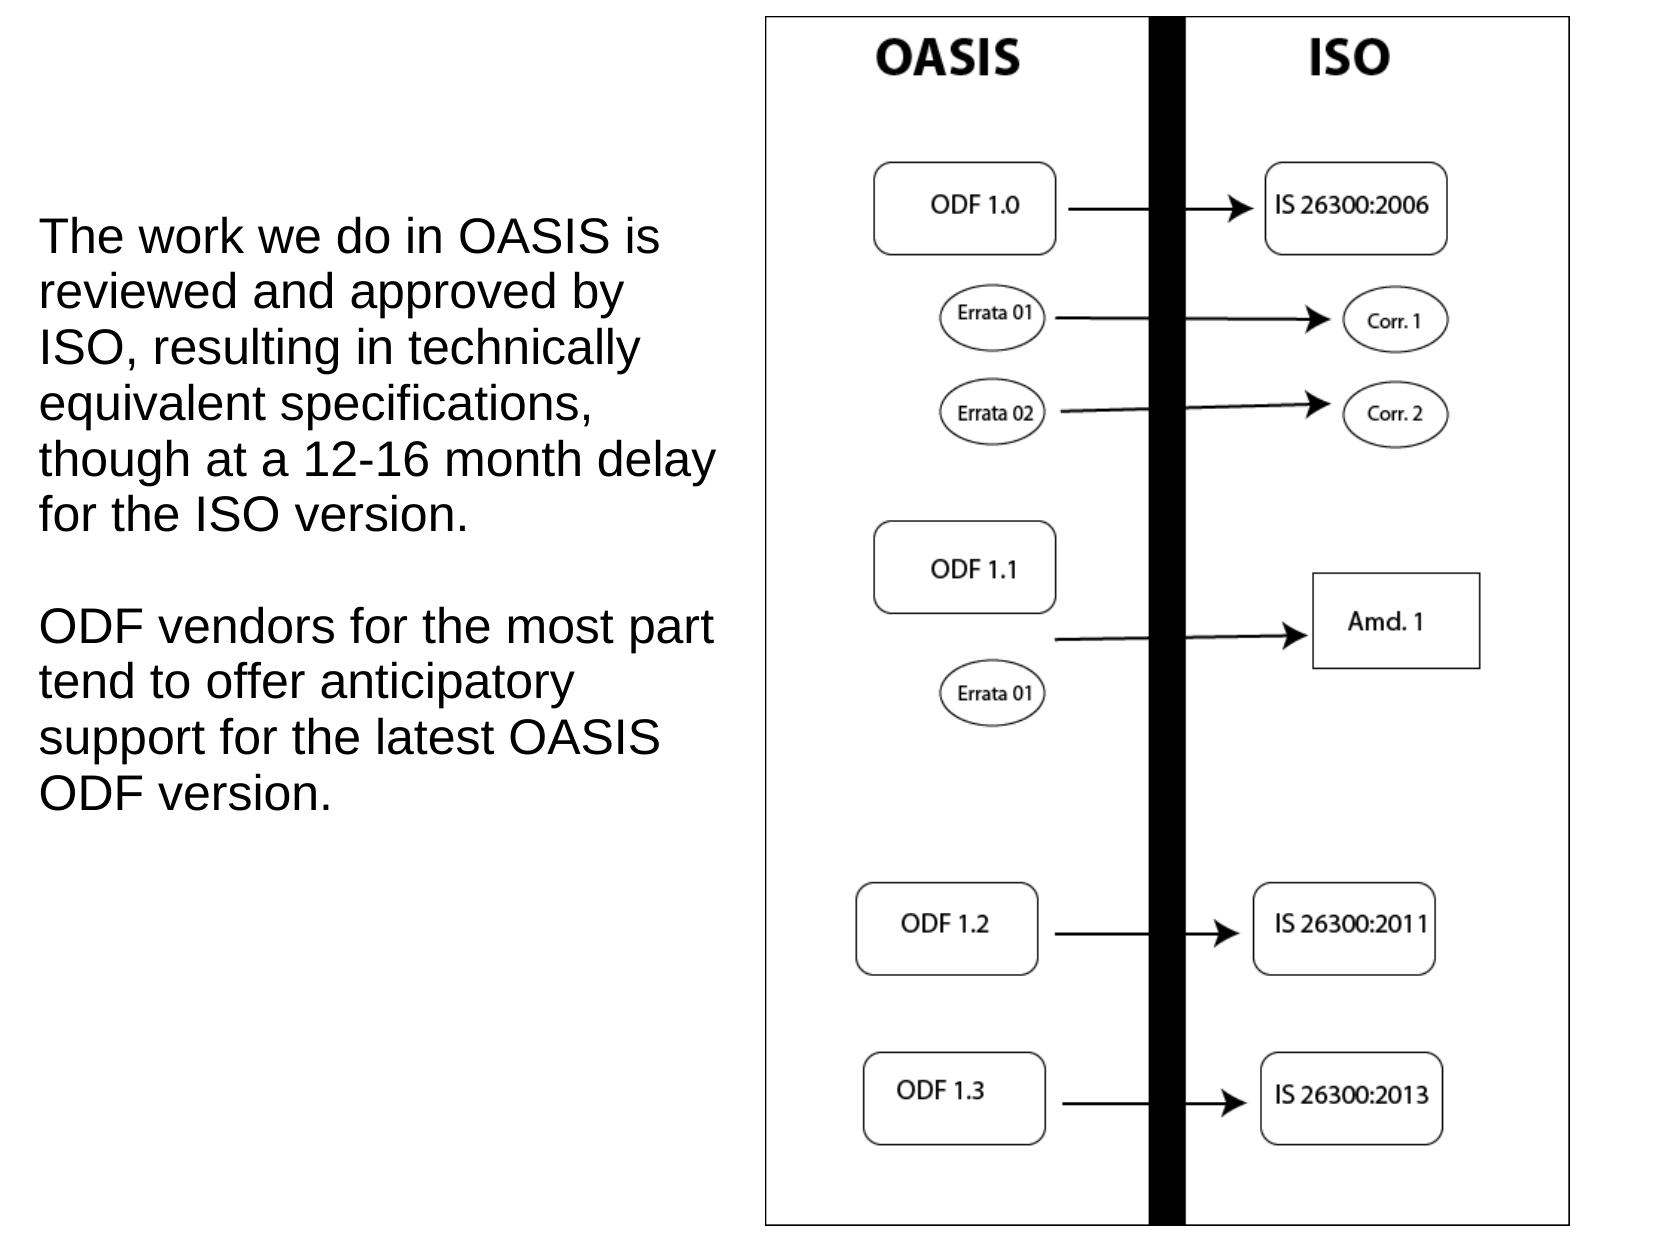

The work we do in OASIS is reviewed and approved by ISO, resulting in technically equivalent specifications, though at a 12-16 month delay for the ISO version.
ODF vendors for the most part tend to offer anticipatory support for the latest OASIS ODF version.